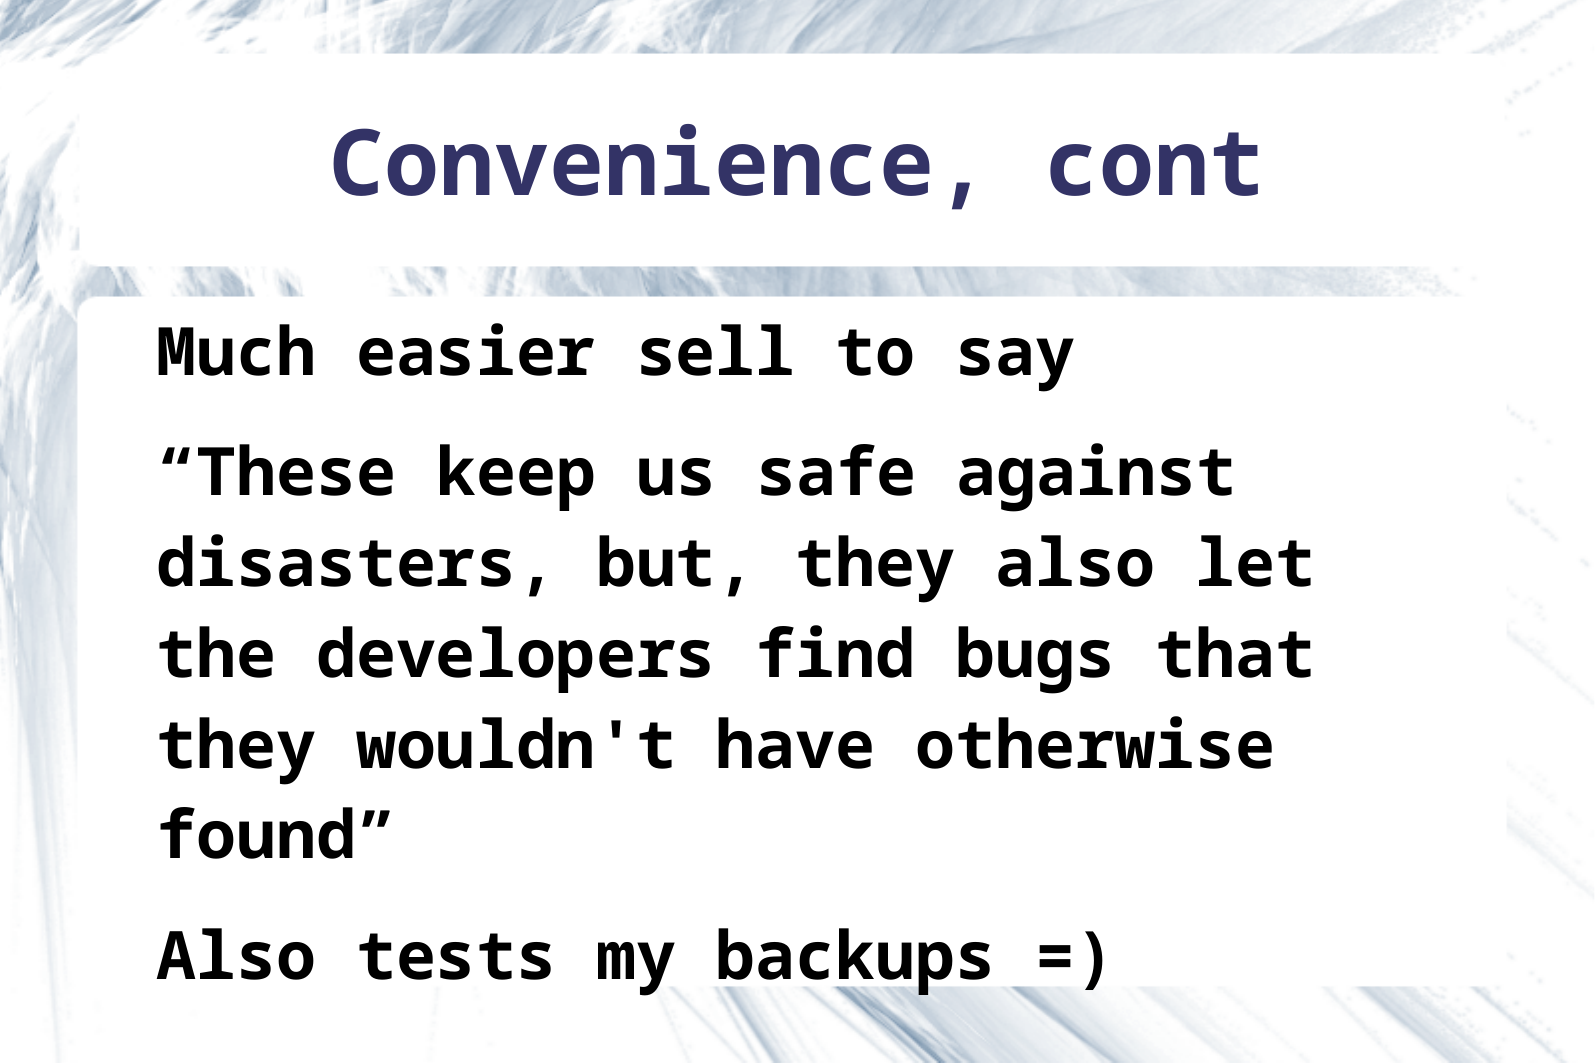

# Convenience, cont
Much easier sell to say
“These keep us safe against disasters, but, they also let the developers find bugs that they wouldn't have otherwise found”
Also tests my backups =)